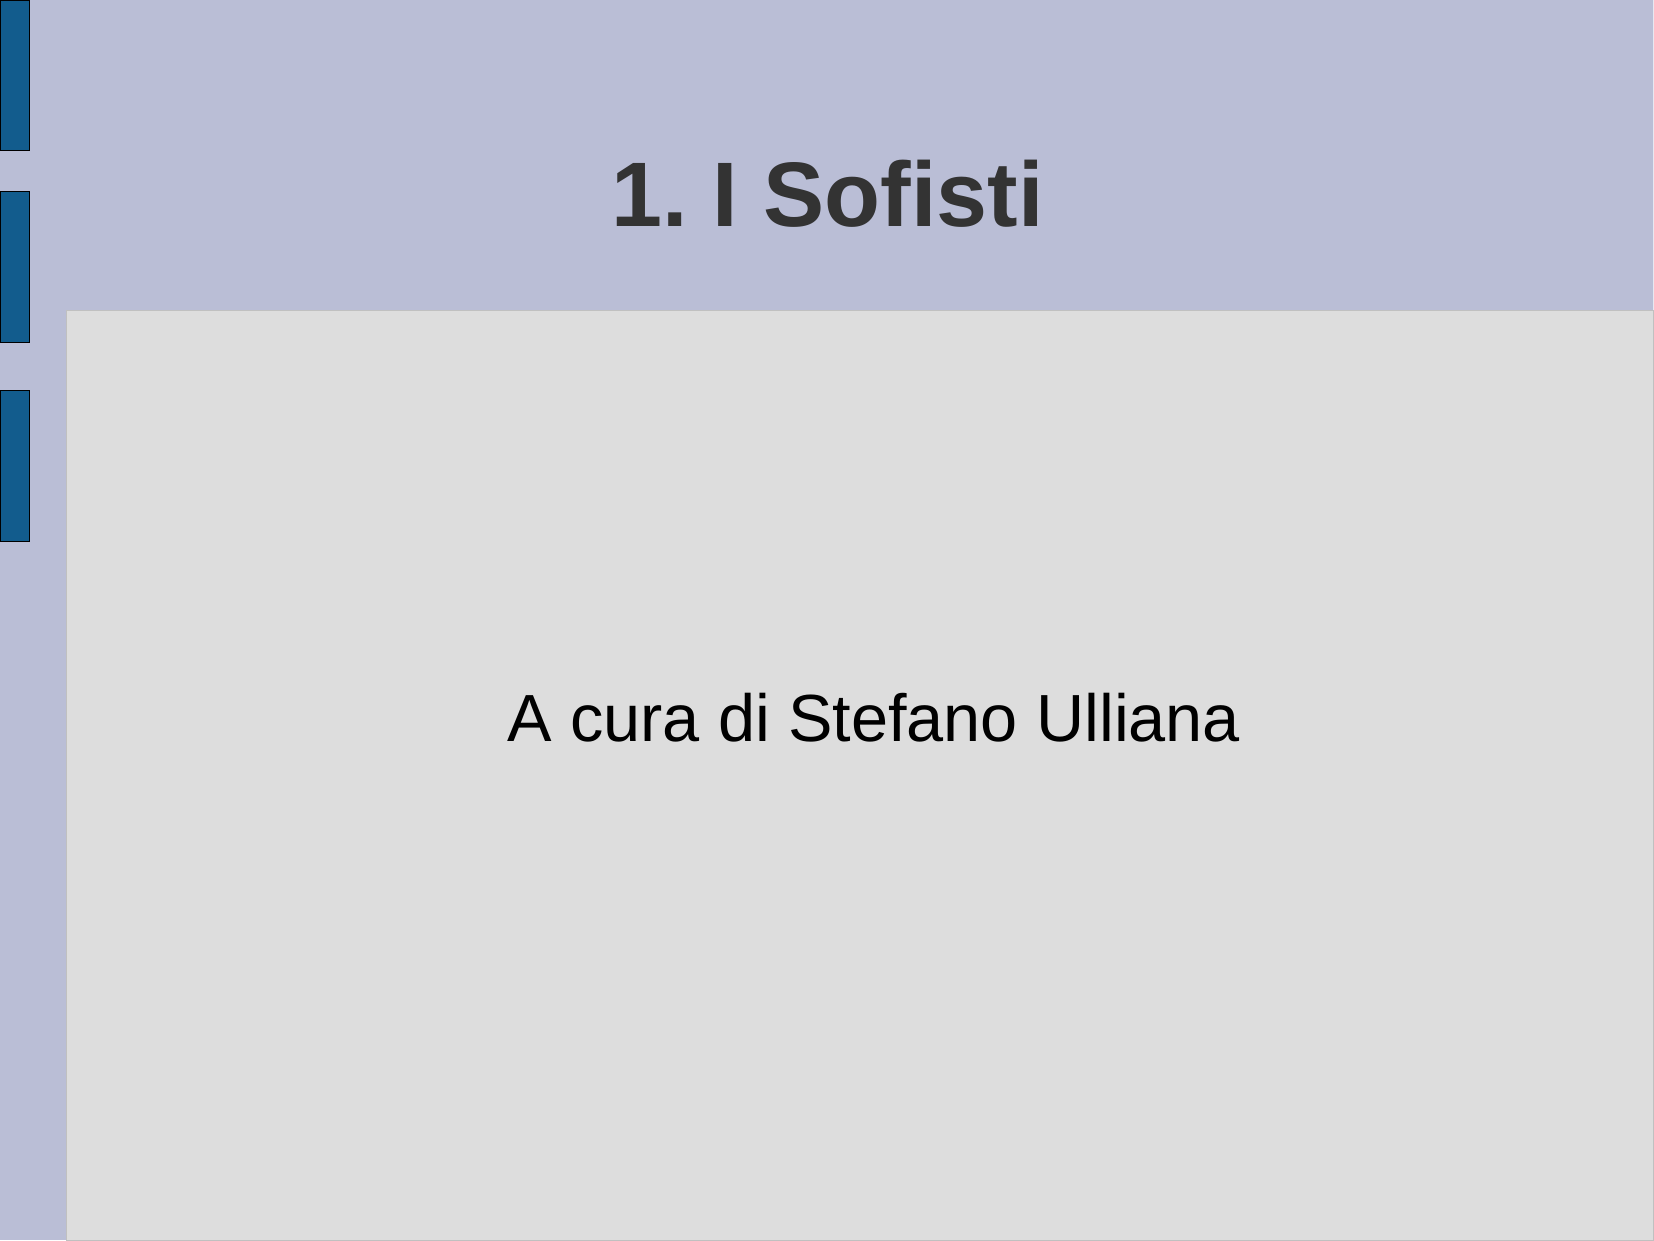

# 1. I Sofisti
A cura di Stefano Ulliana